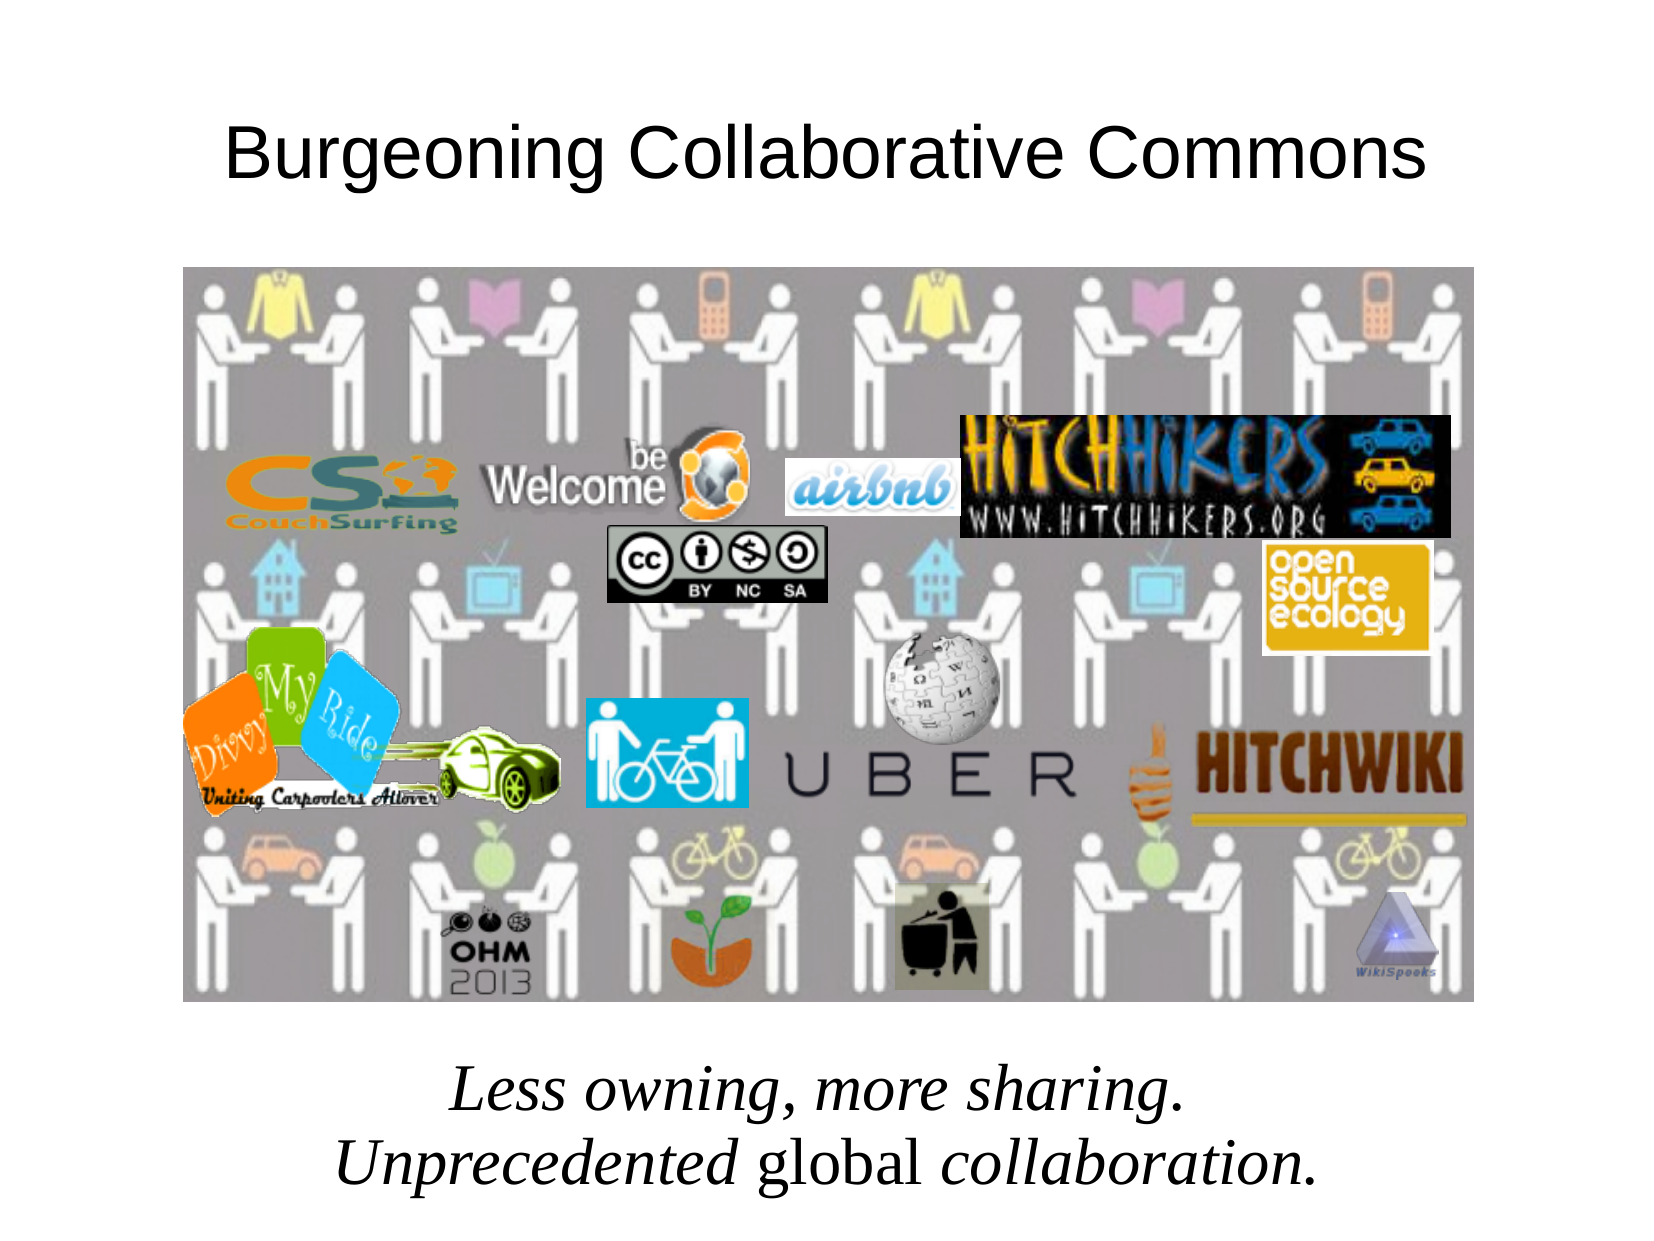

# Burgeoning Collaborative Commons
Less owning, more sharing.
Unprecedented global collaboration.